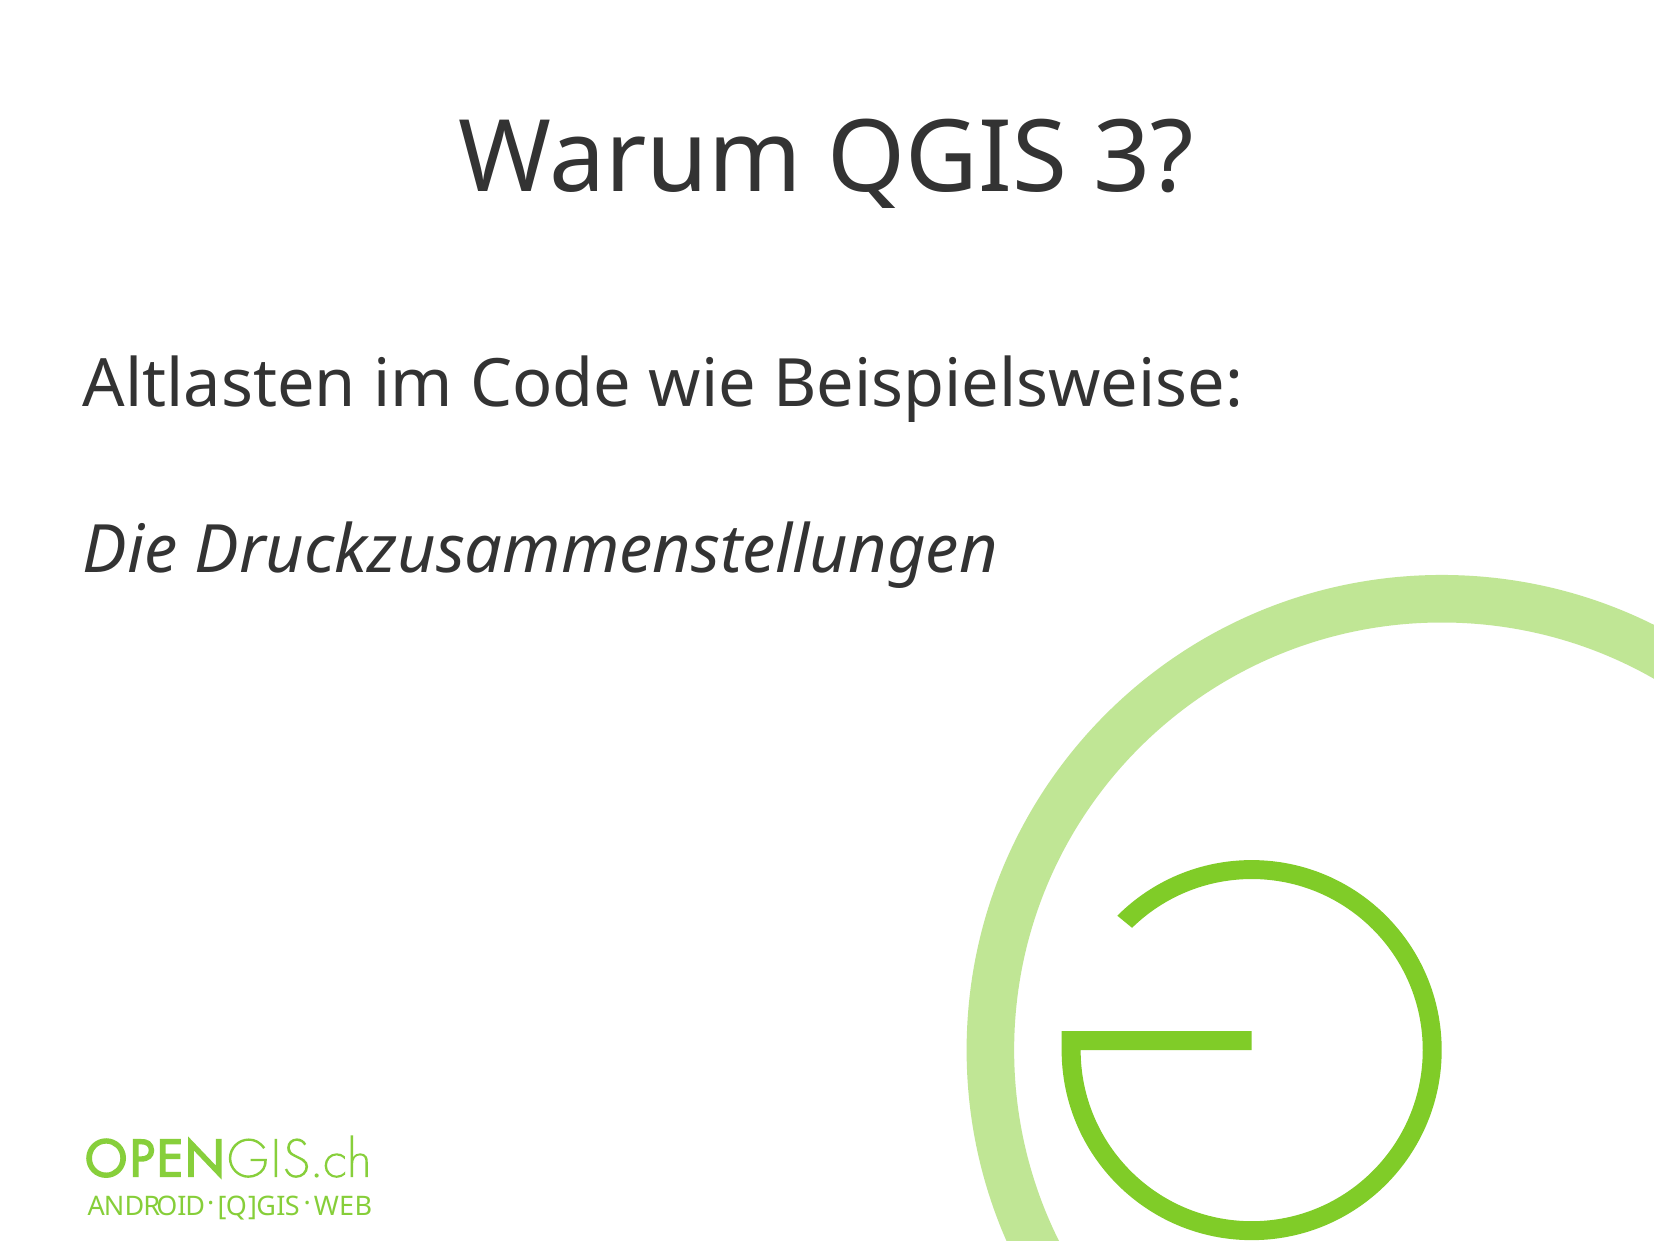

# Warum QGIS 3?
Altlasten im Code wie Beispielsweise:
Die Druckzusammenstellungen